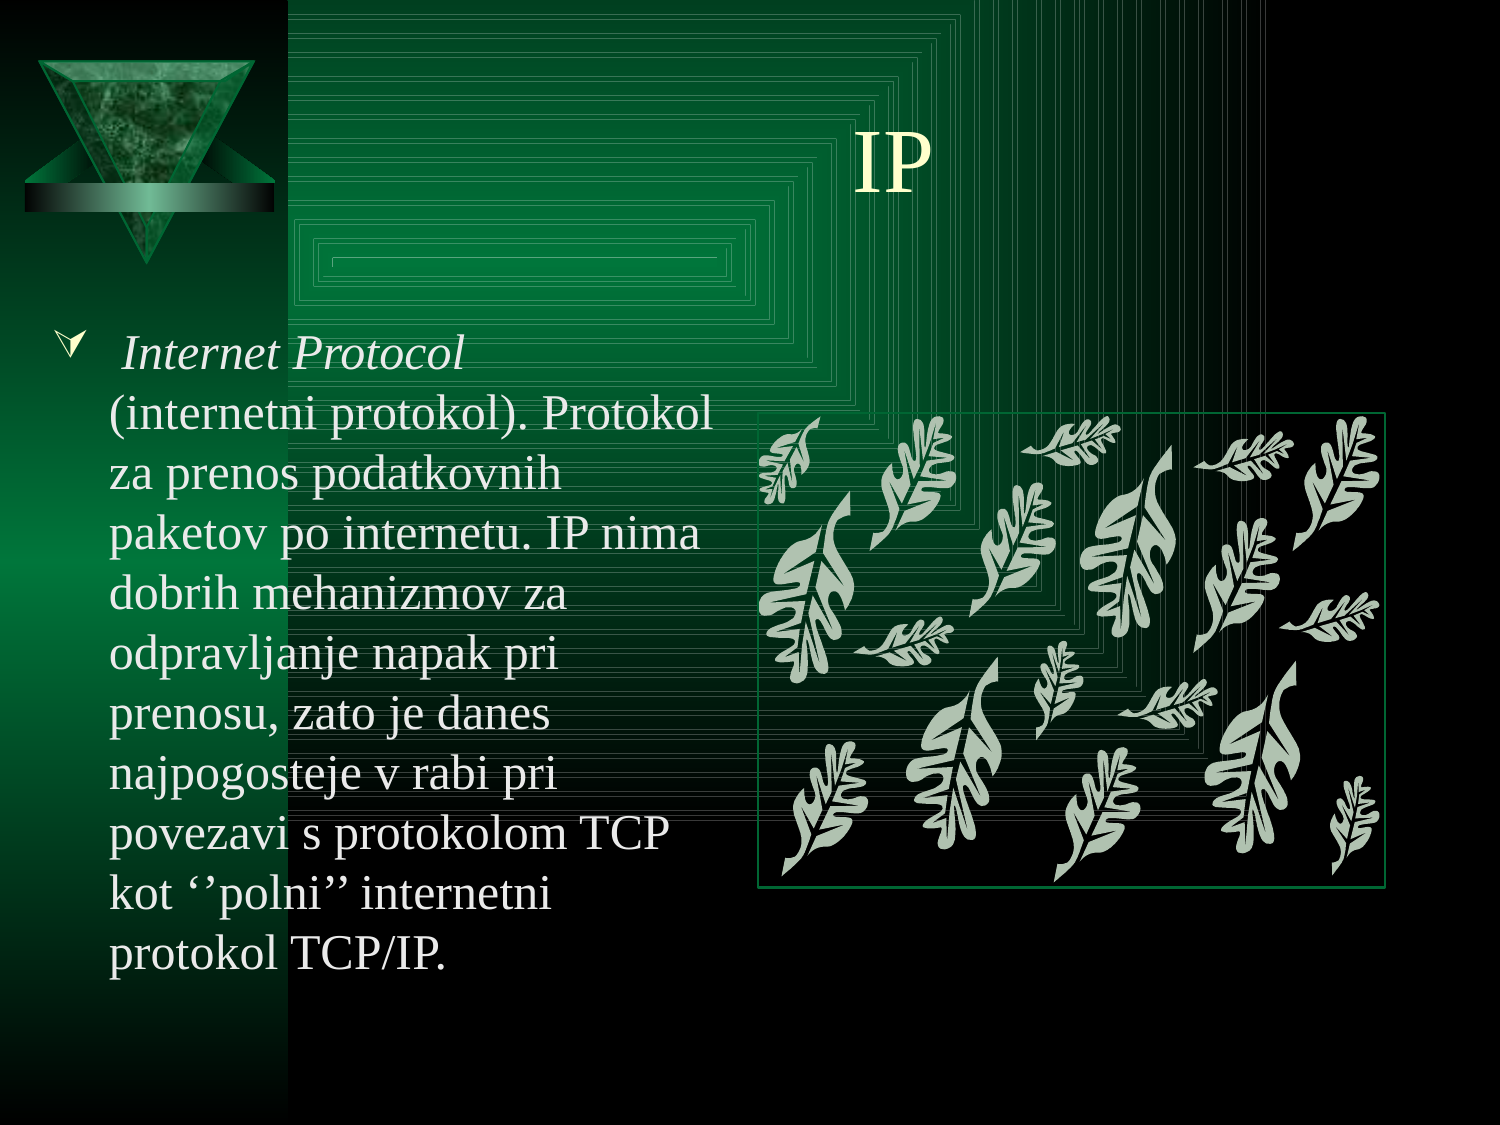

# IP
 Internet Protocol (internetni protokol). Protokol za prenos podatkovnih paketov po internetu. IP nima dobrih mehanizmov za odpravljanje napak pri prenosu, zato je danes najpogosteje v rabi pri povezavi s protokolom TCP kot ‘’polni’’ internetni protokol TCP/IP.